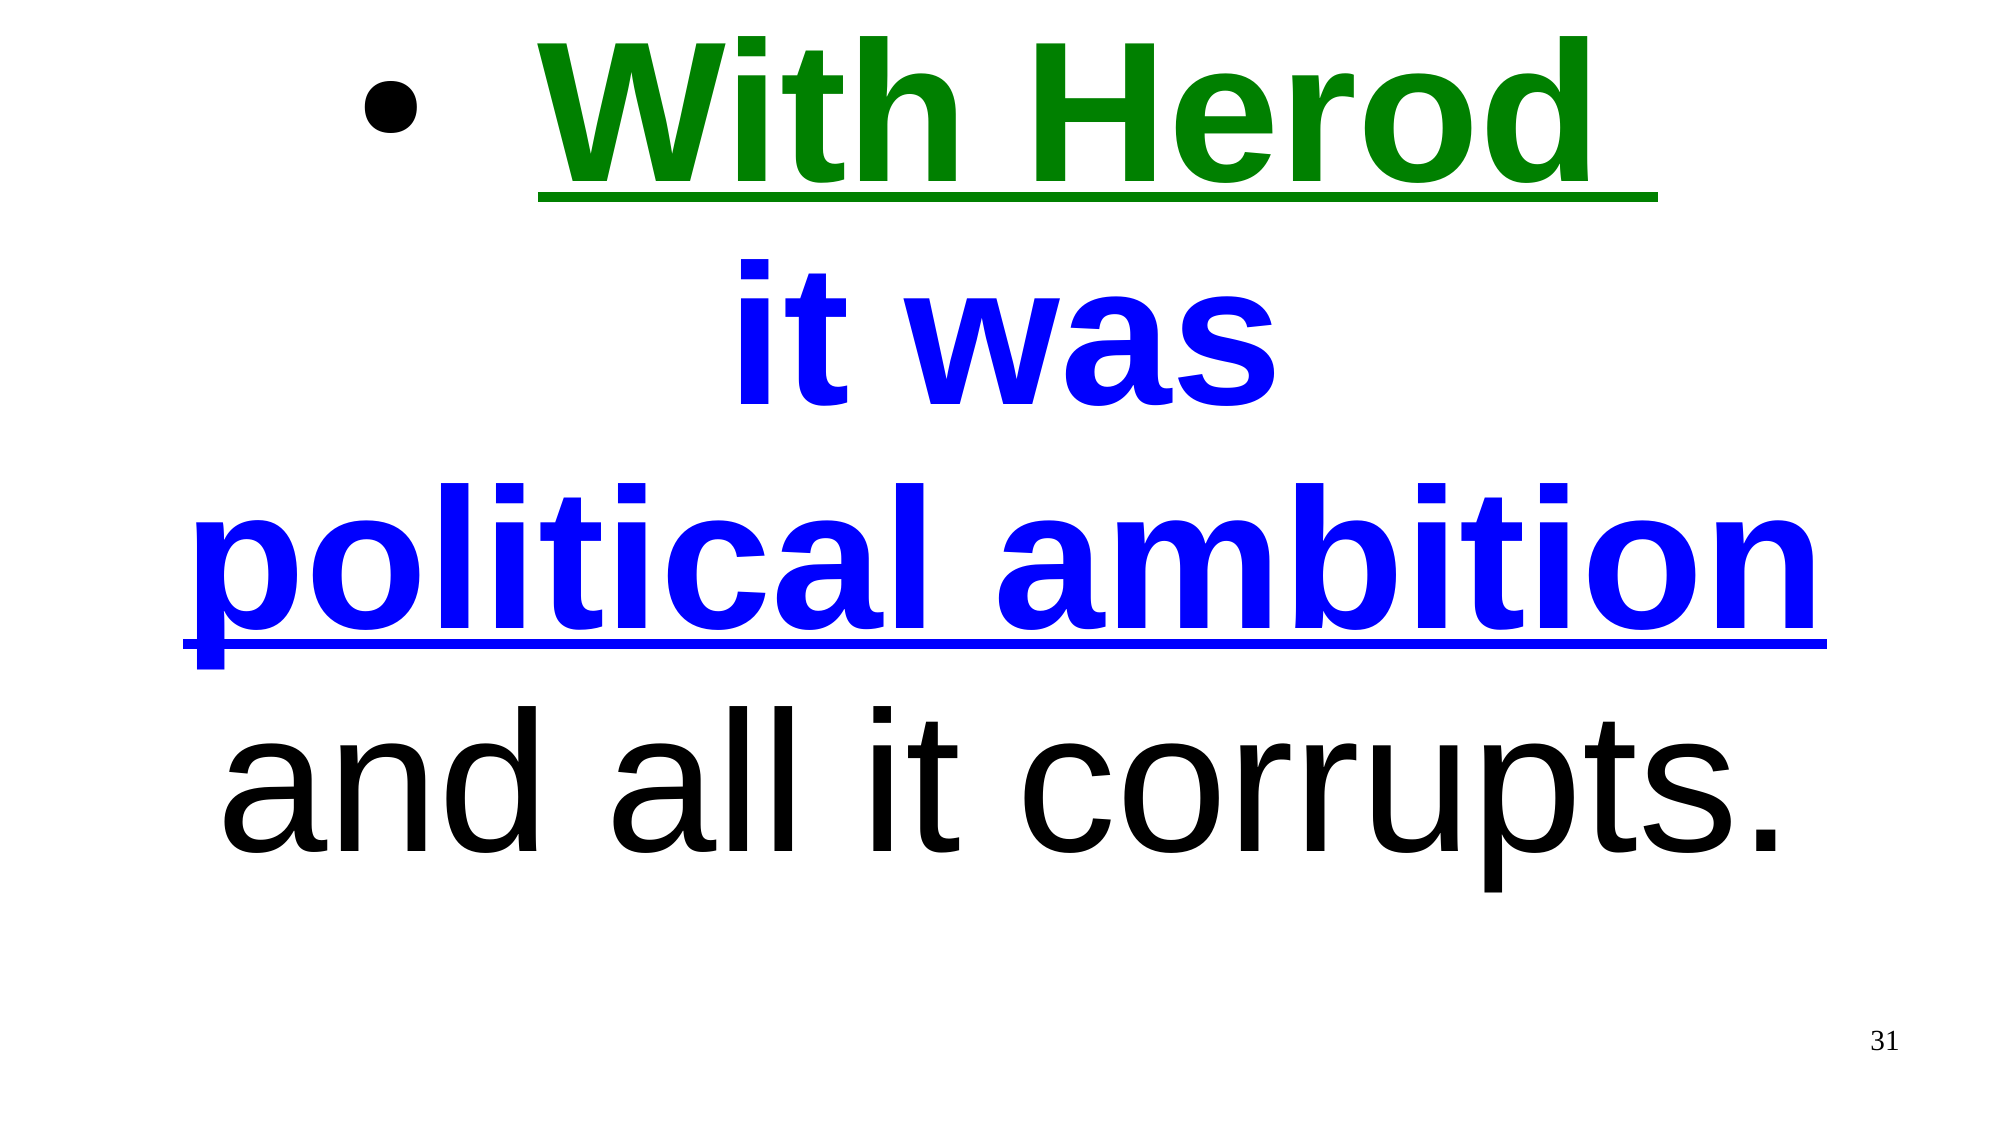

# With Herod it was political ambition and all it corrupts.
31